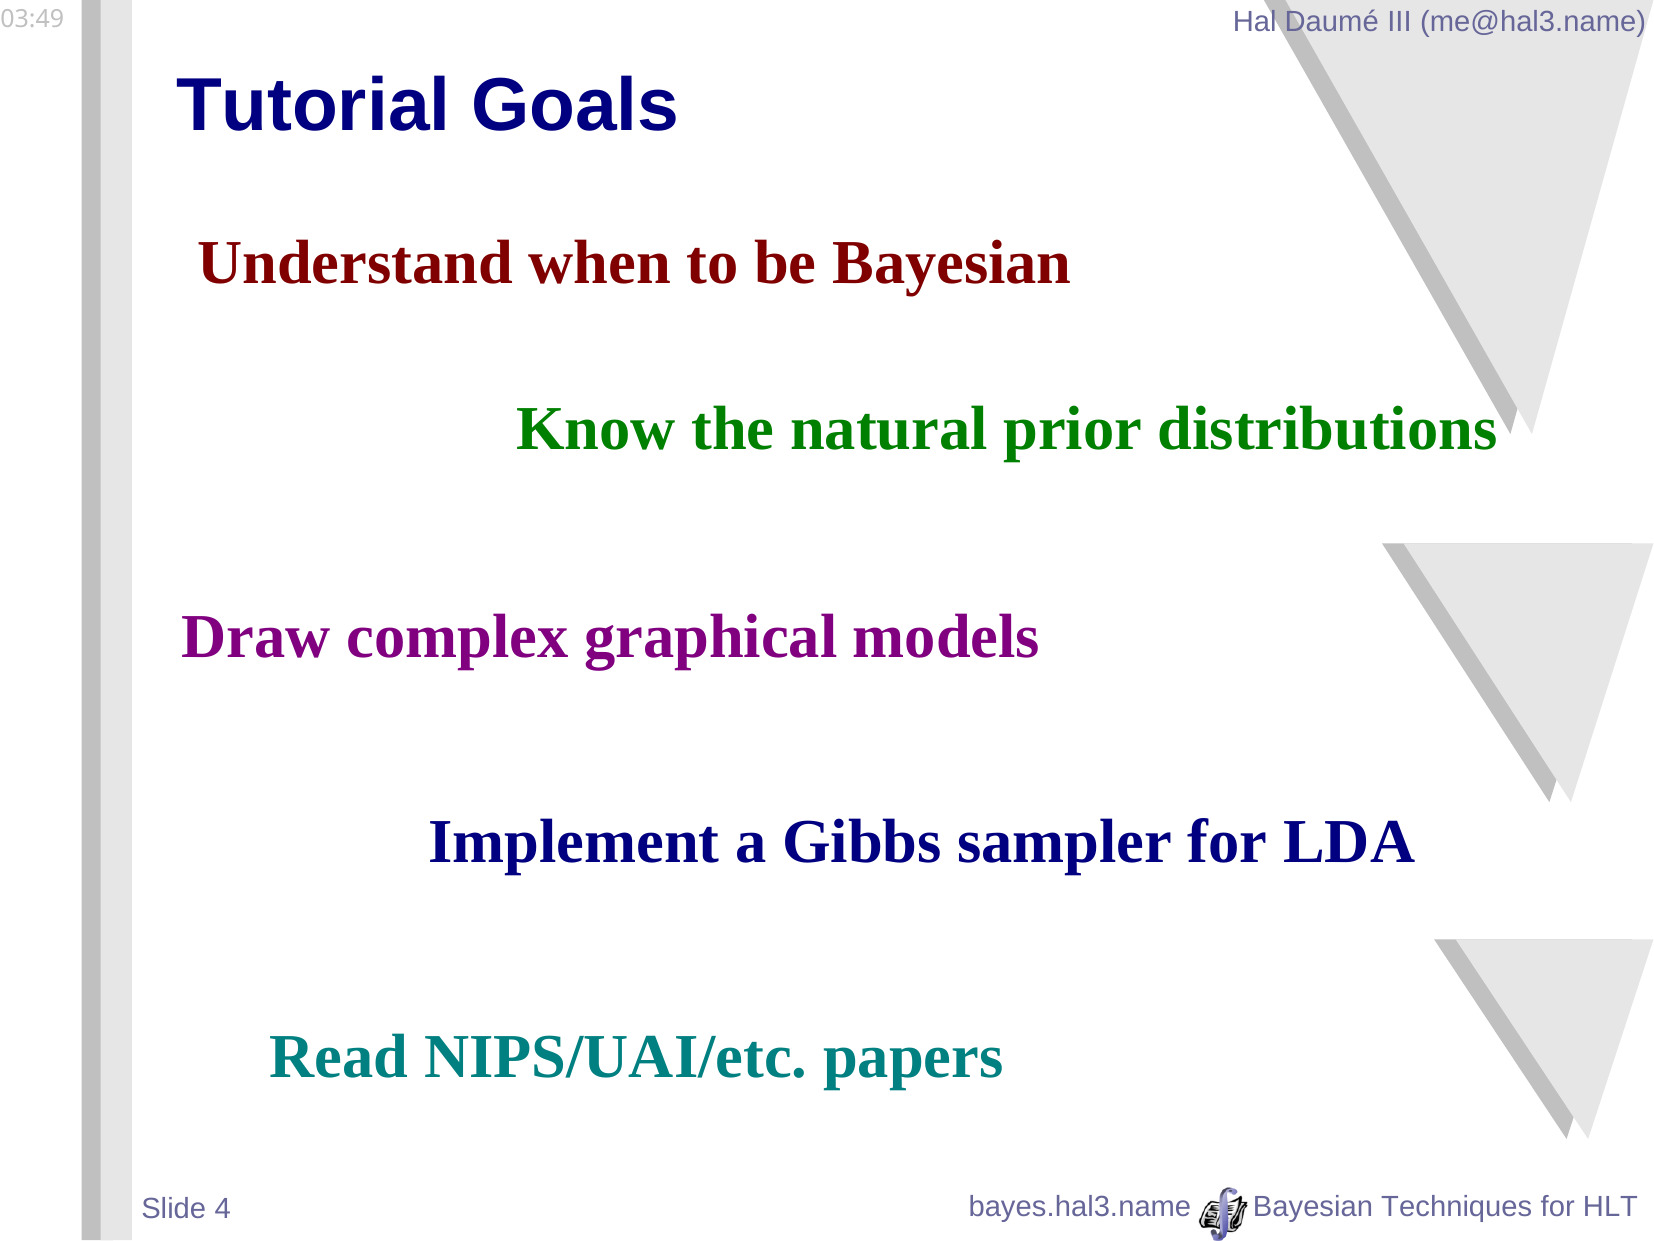

# Tutorial Goals
Understand when to be Bayesian
Know the natural prior distributions
Draw complex graphical models
Implement a Gibbs sampler for LDA
Read NIPS/UAI/etc. papers